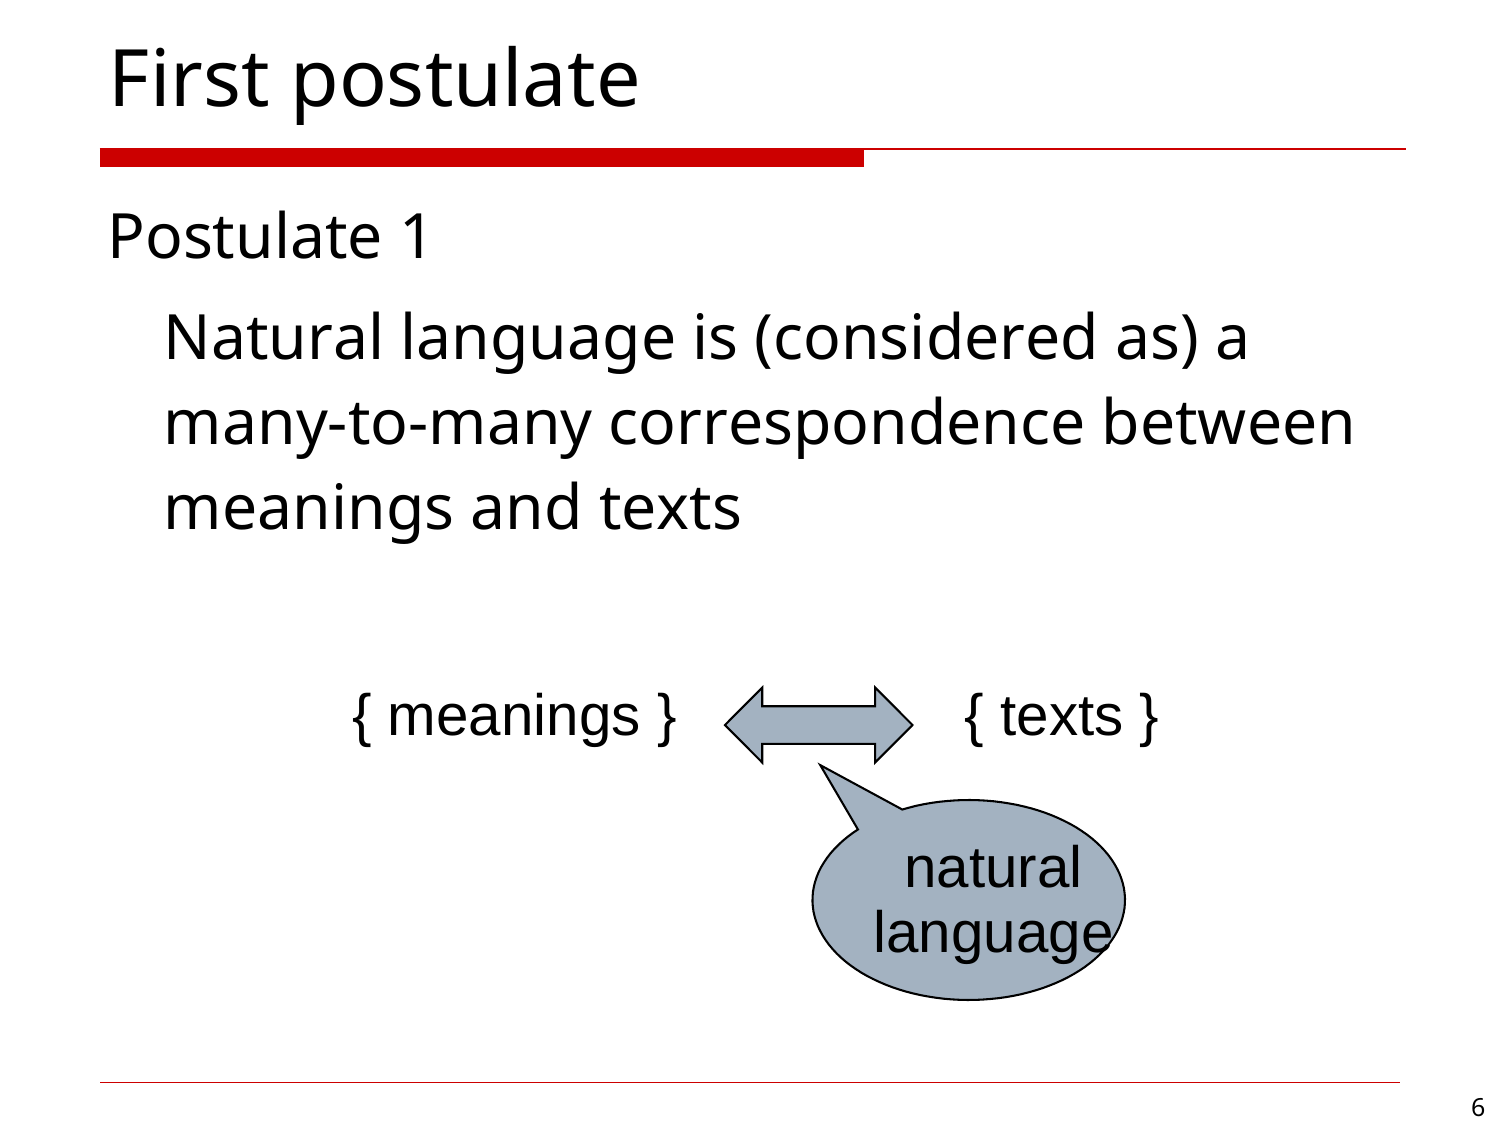

# First postulate
Postulate 1
	Natural language is (considered as) a many-to-many correspondence between meanings and texts
{ meanings }
{ texts }
natural
language
6